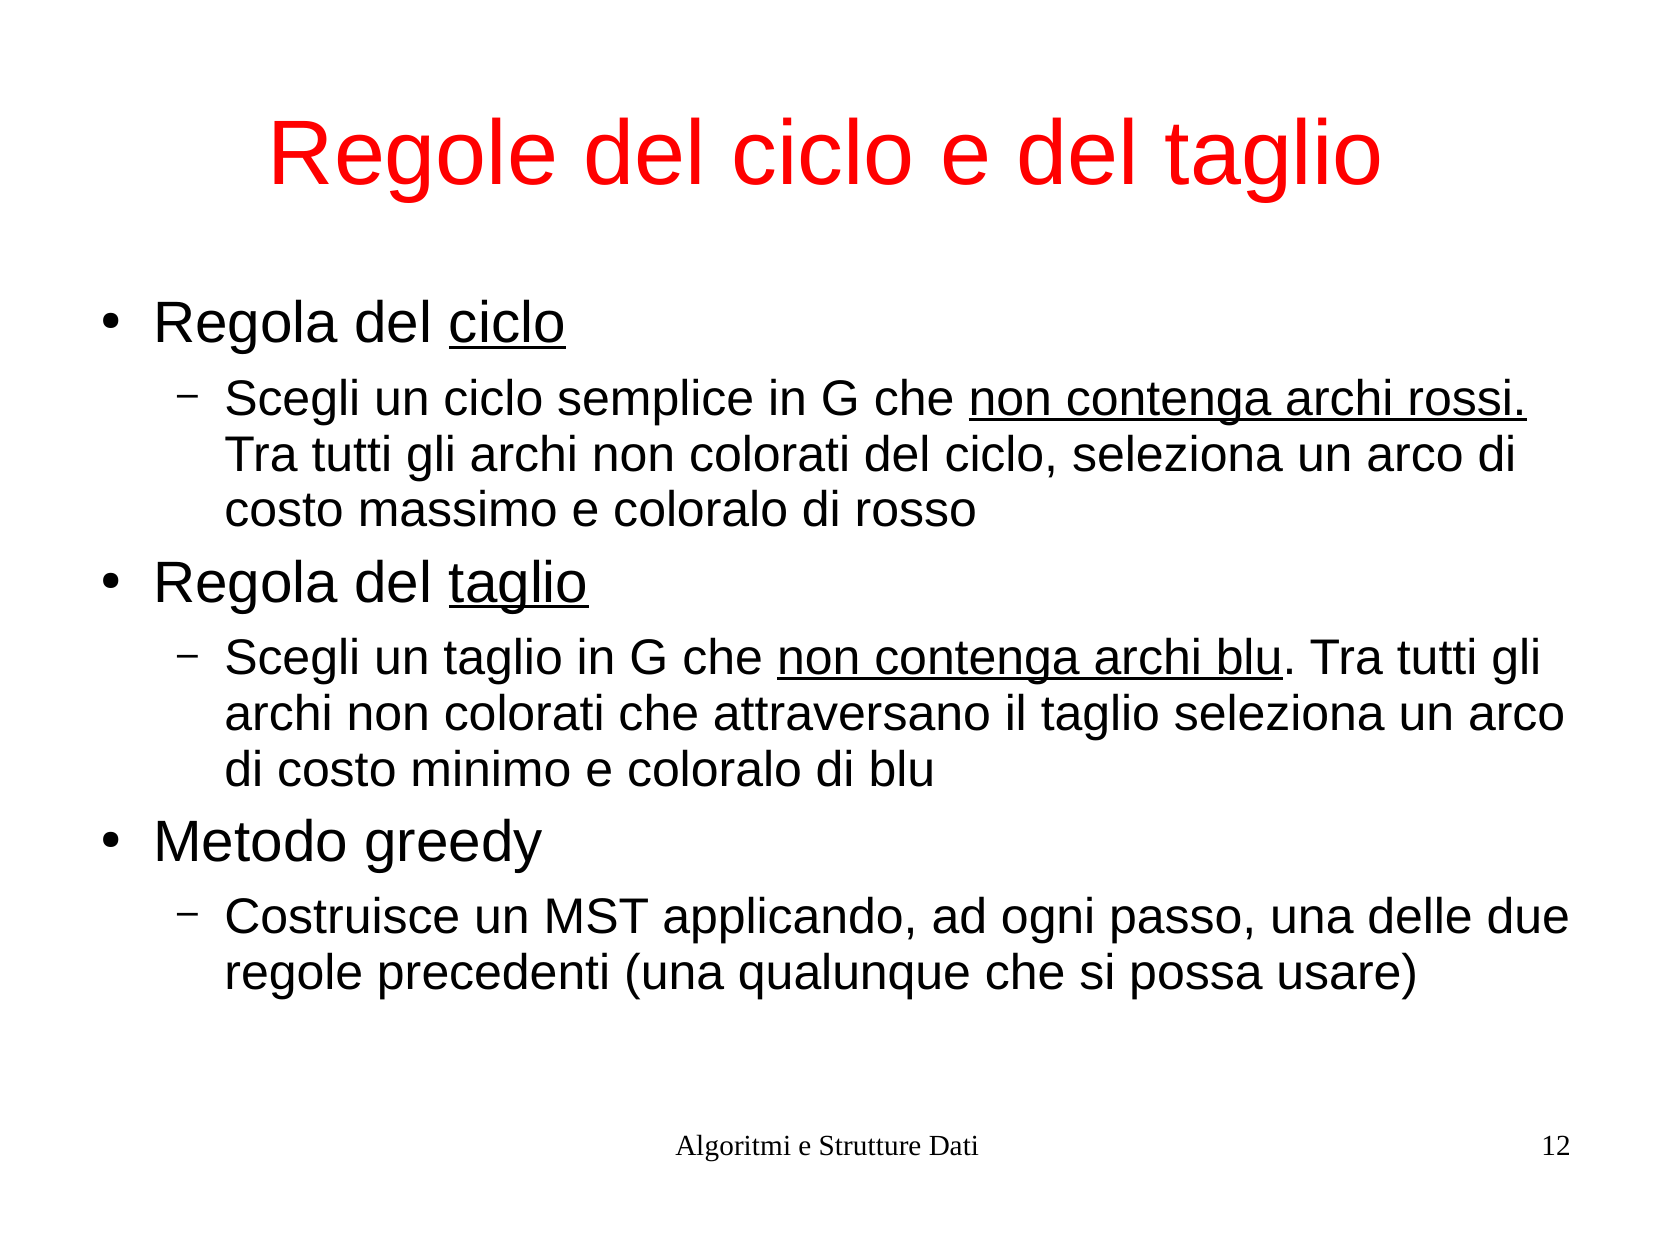

# Regole del ciclo e del taglio
Regola del ciclo
Scegli un ciclo semplice in G che non contenga archi rossi. Tra tutti gli archi non colorati del ciclo, seleziona un arco di costo massimo e coloralo di rosso
Regola del taglio
Scegli un taglio in G che non contenga archi blu. Tra tutti gli archi non colorati che attraversano il taglio seleziona un arco di costo minimo e coloralo di blu
Metodo greedy
Costruisce un MST applicando, ad ogni passo, una delle due regole precedenti (una qualunque che si possa usare)
Algoritmi e Strutture Dati
12